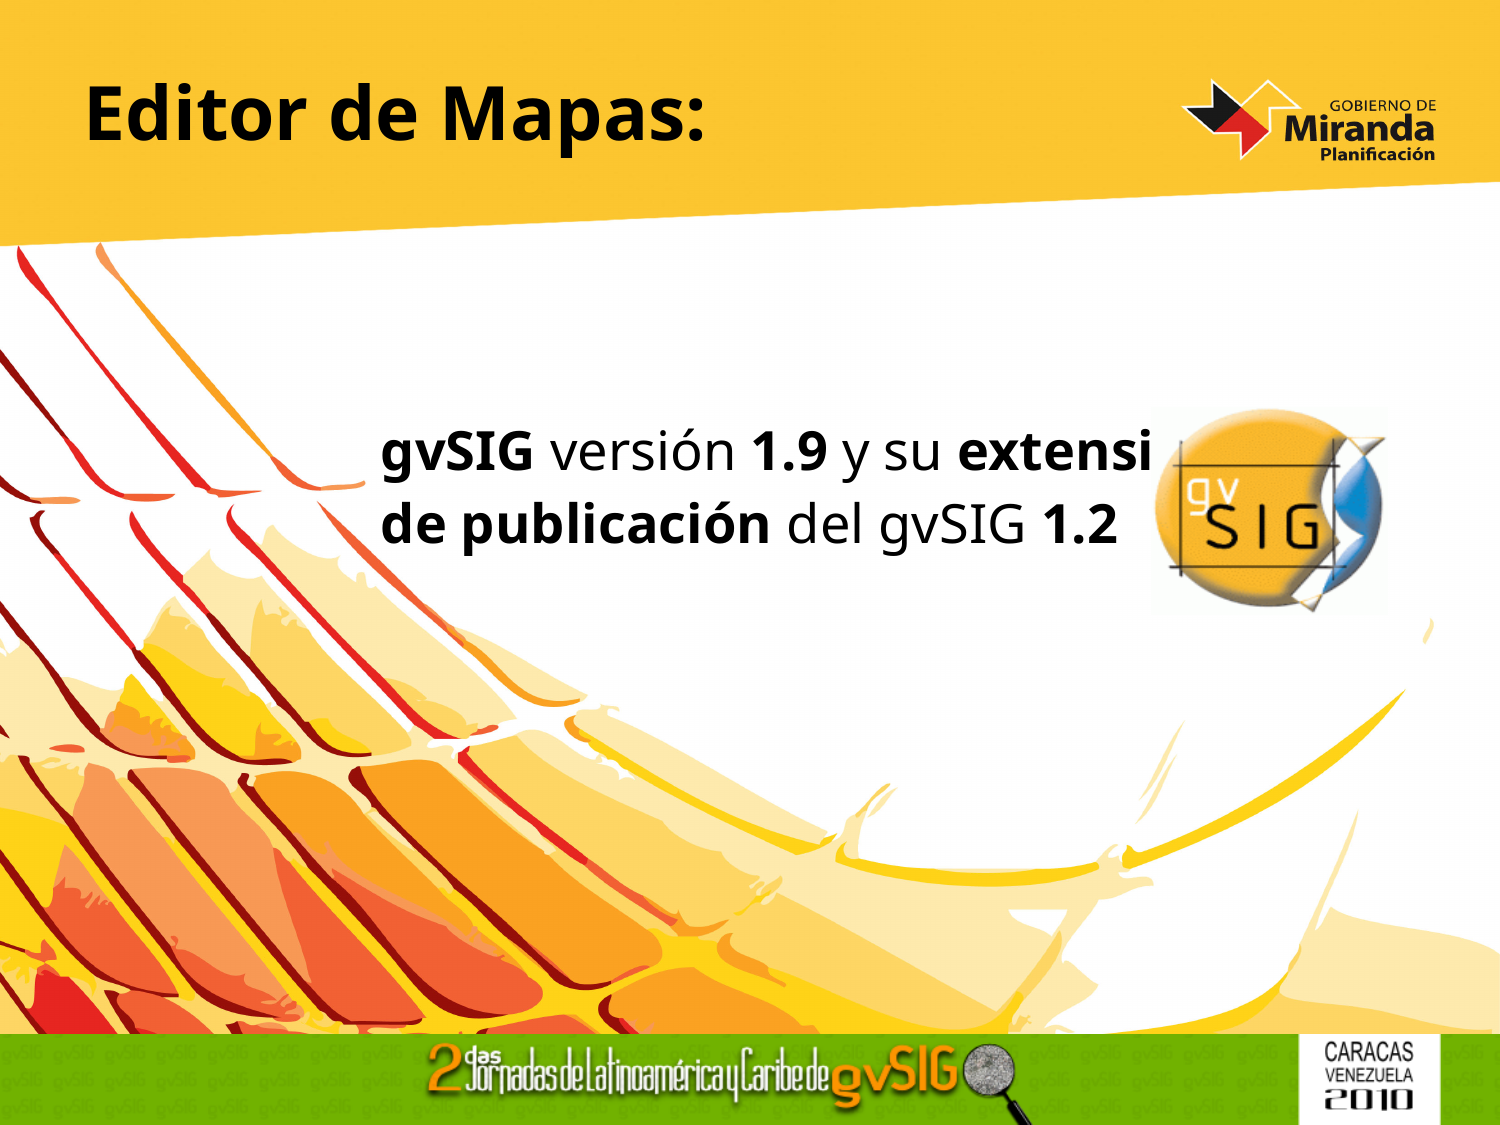

Editor de Mapas:
gvSIG versión 1.9 y su extensión de publicación del gvSIG 1.2